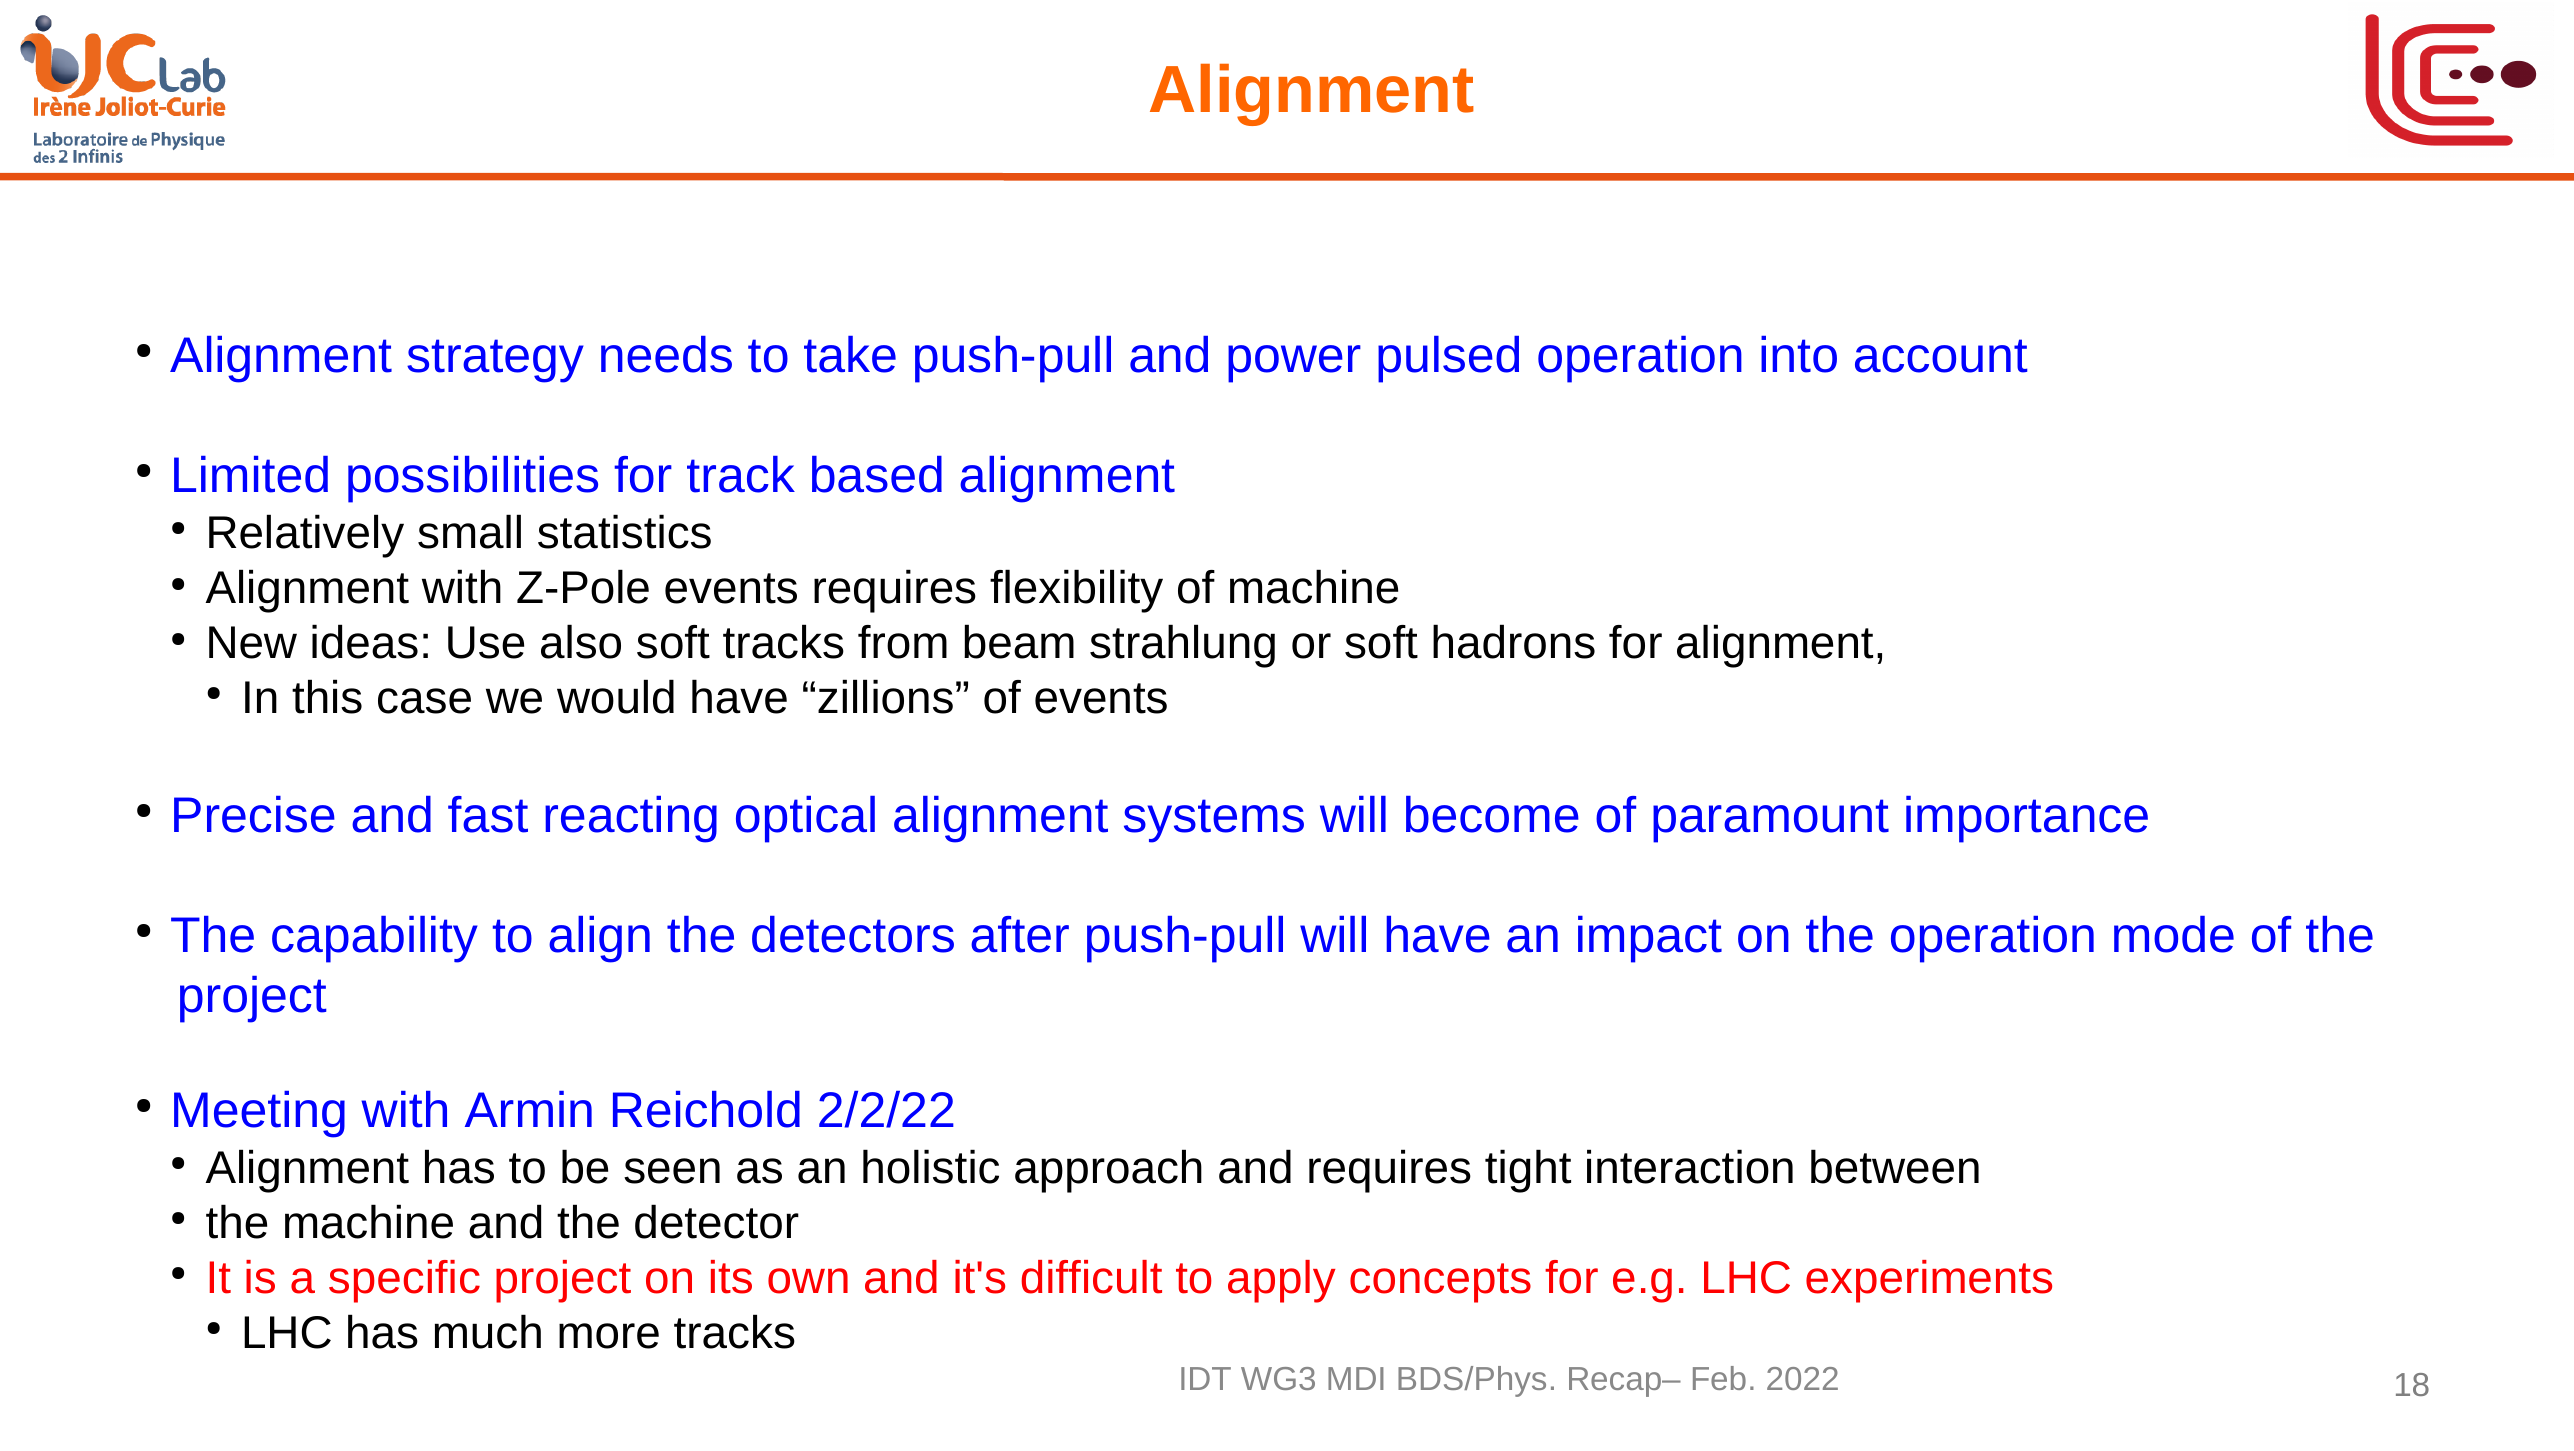

# Alignment
Alignment strategy needs to take push-pull and power pulsed operation into account
Limited possibilities for track based alignment
Relatively small statistics
Alignment with Z-Pole events requires flexibility of machine
New ideas: Use also soft tracks from beam strahlung or soft hadrons for alignment,
In this case we would have “zillions” of events
Precise and fast reacting optical alignment systems will become of paramount importance
The capability to align the detectors after push-pull will have an impact on the operation mode of the
 project
Meeting with Armin Reichold 2/2/22
Alignment has to be seen as an holistic approach and requires tight interaction between
the machine and the detector
It is a specific project on its own and it's difficult to apply concepts for e.g. LHC experiments
LHC has much more tracks
18